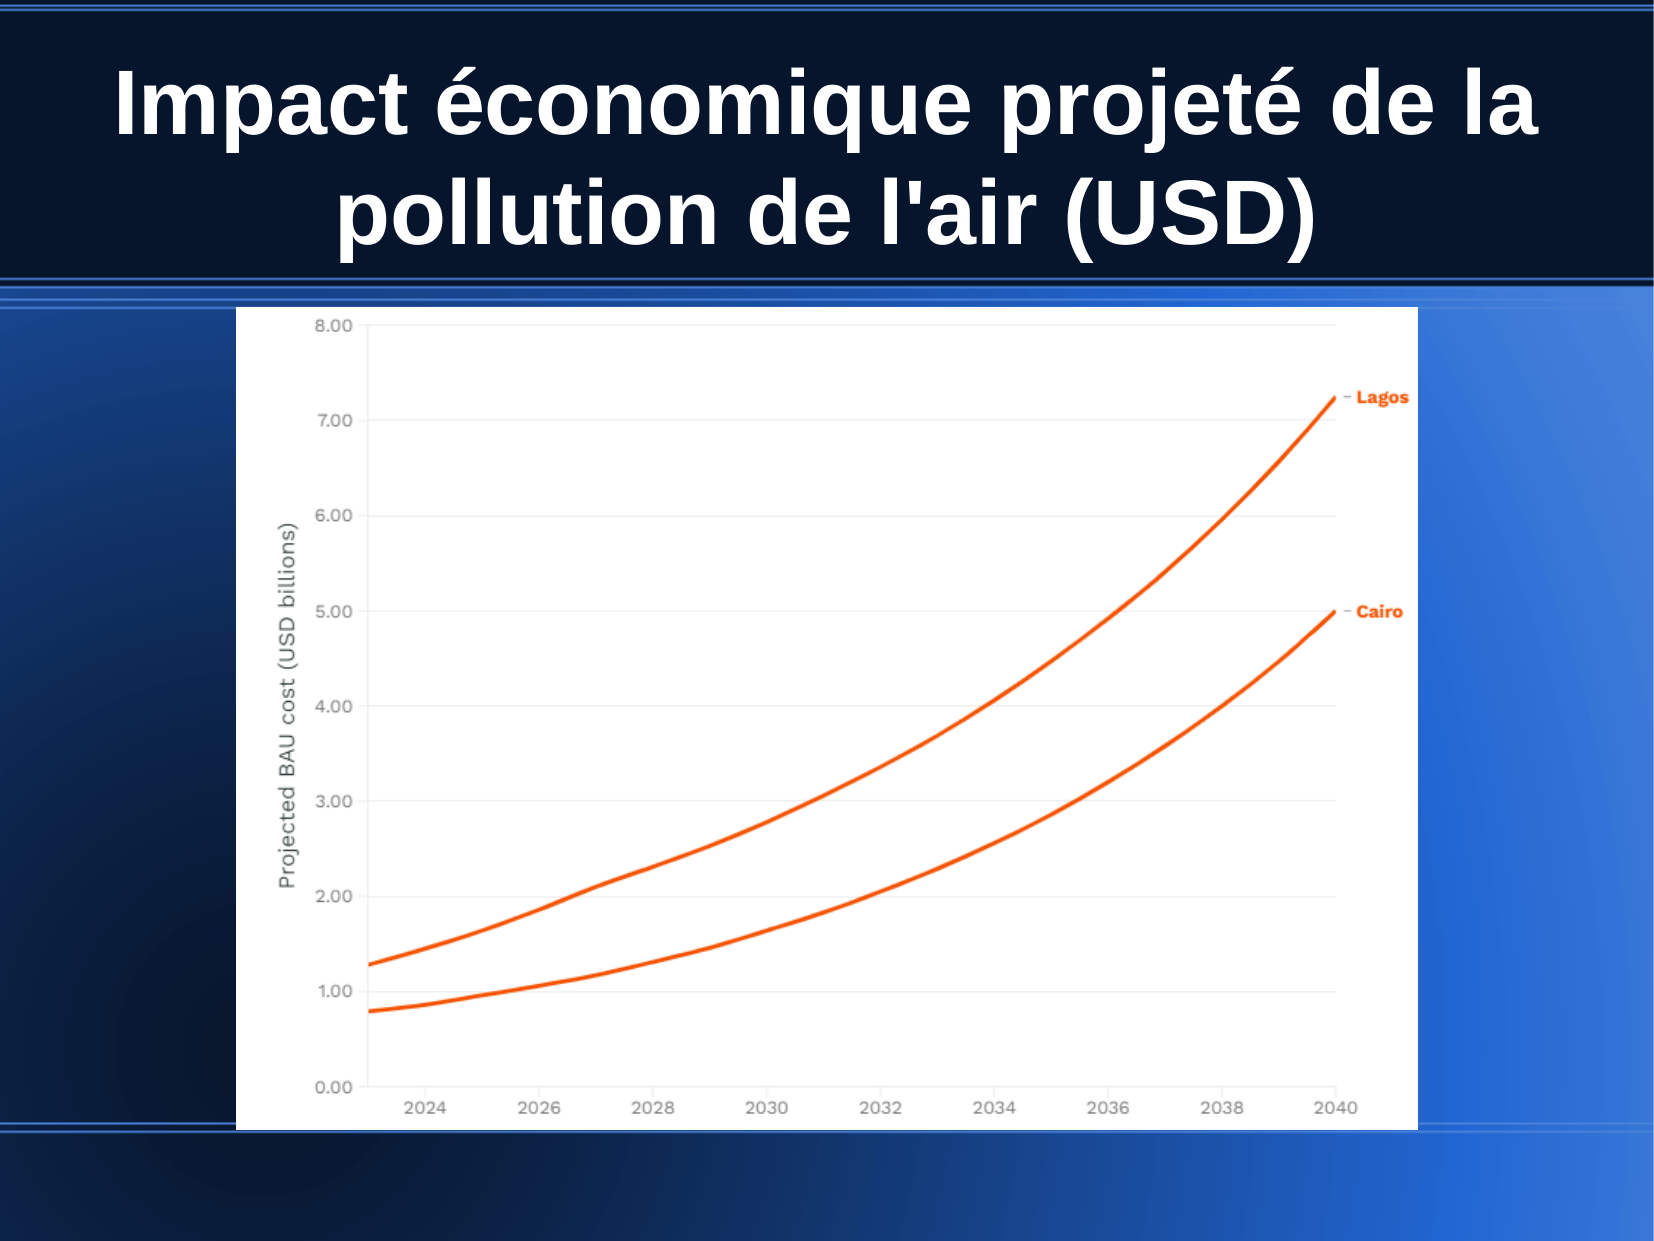

# Impact économique projeté de la pollution de l'air (USD)